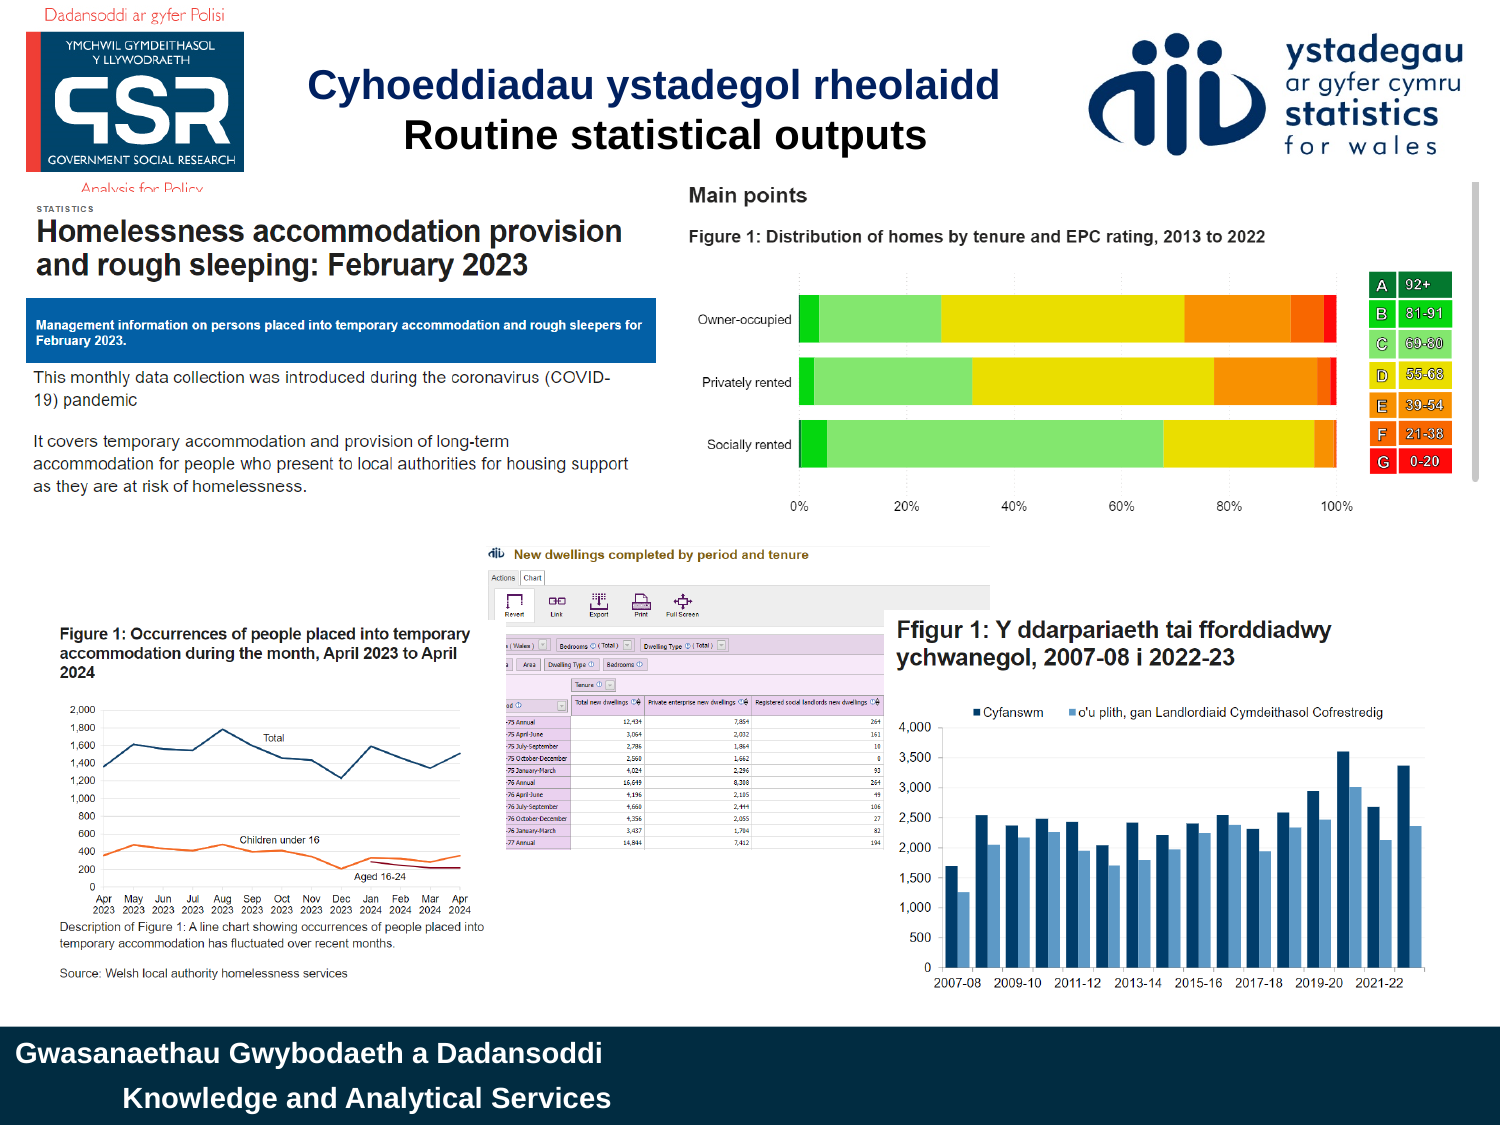

Cyhoeddiadau ystadegol rheolaidd
Routine statistical outputs
Gwasanaethau Gwybodaeth a Dadansoddi
Knowledge and Analytical Services